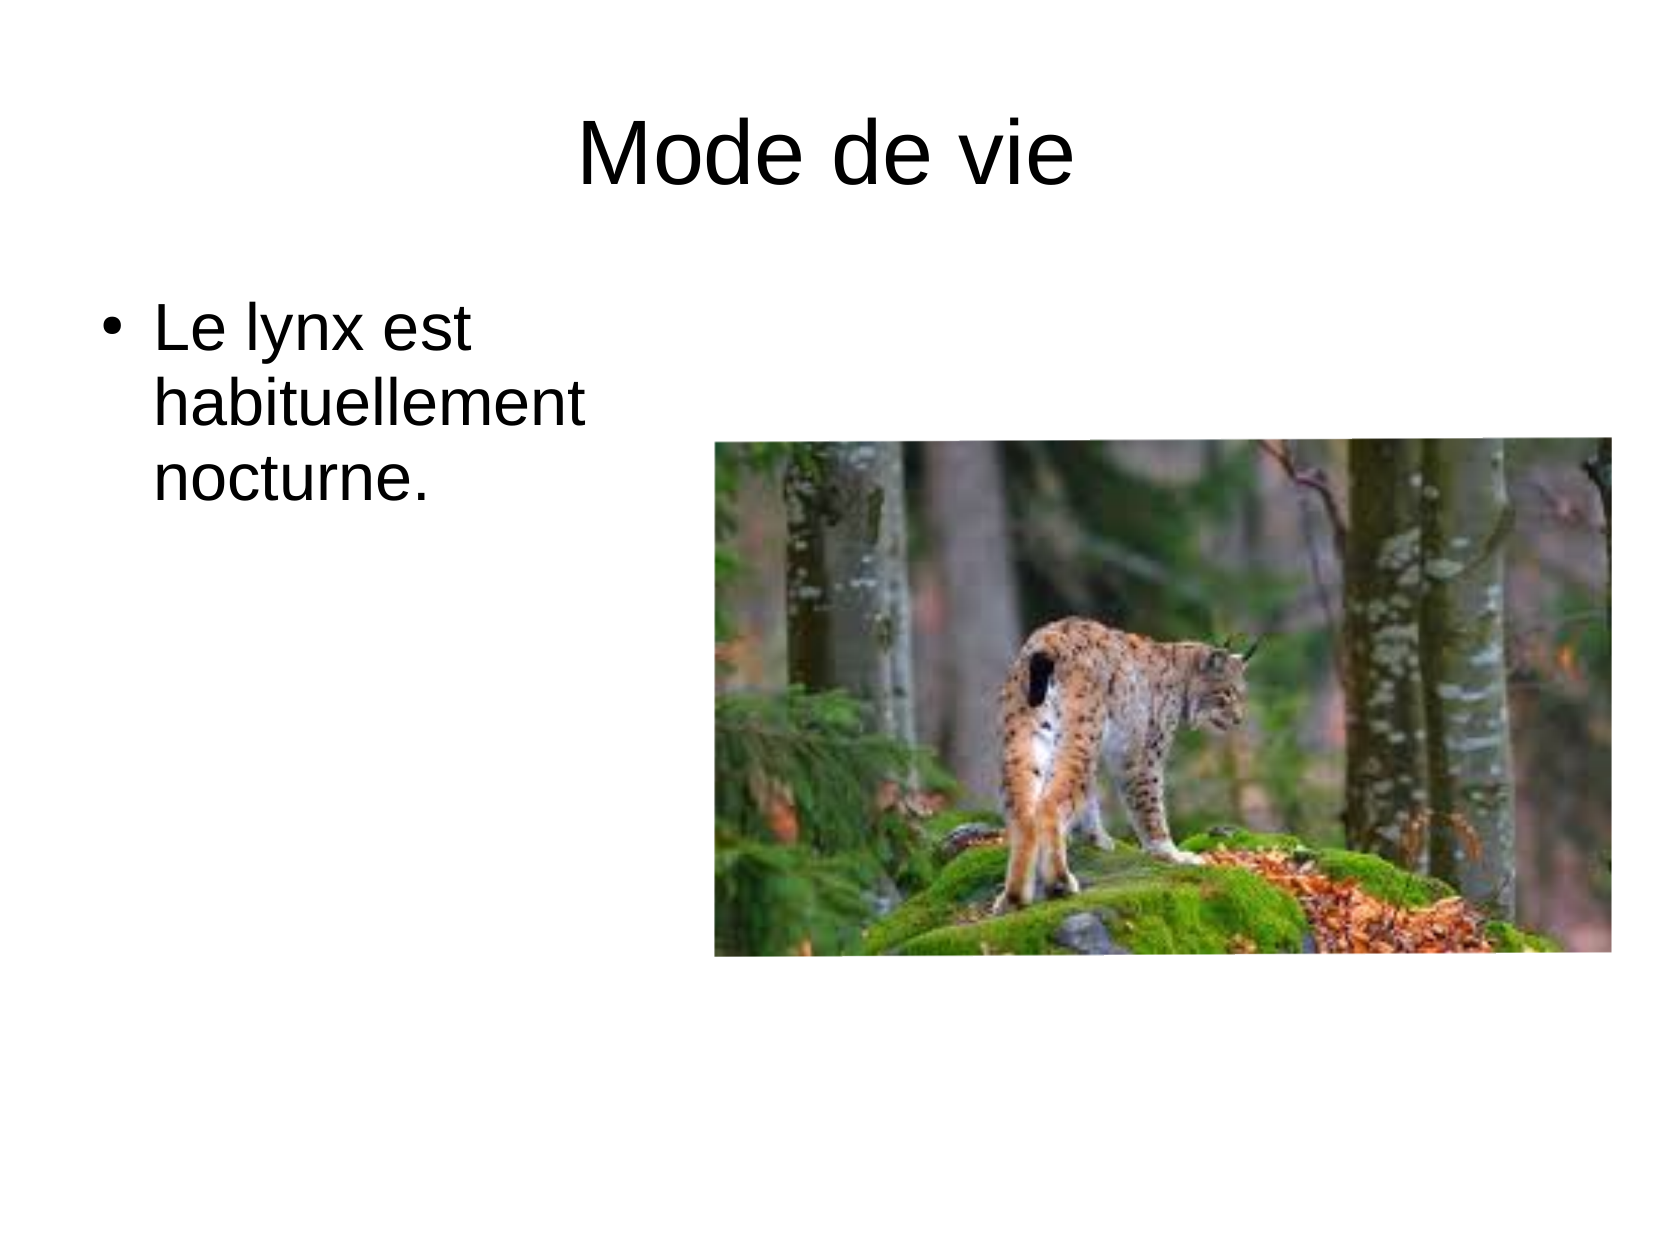

# Mode de vie
Le lynx est habituellement nocturne.